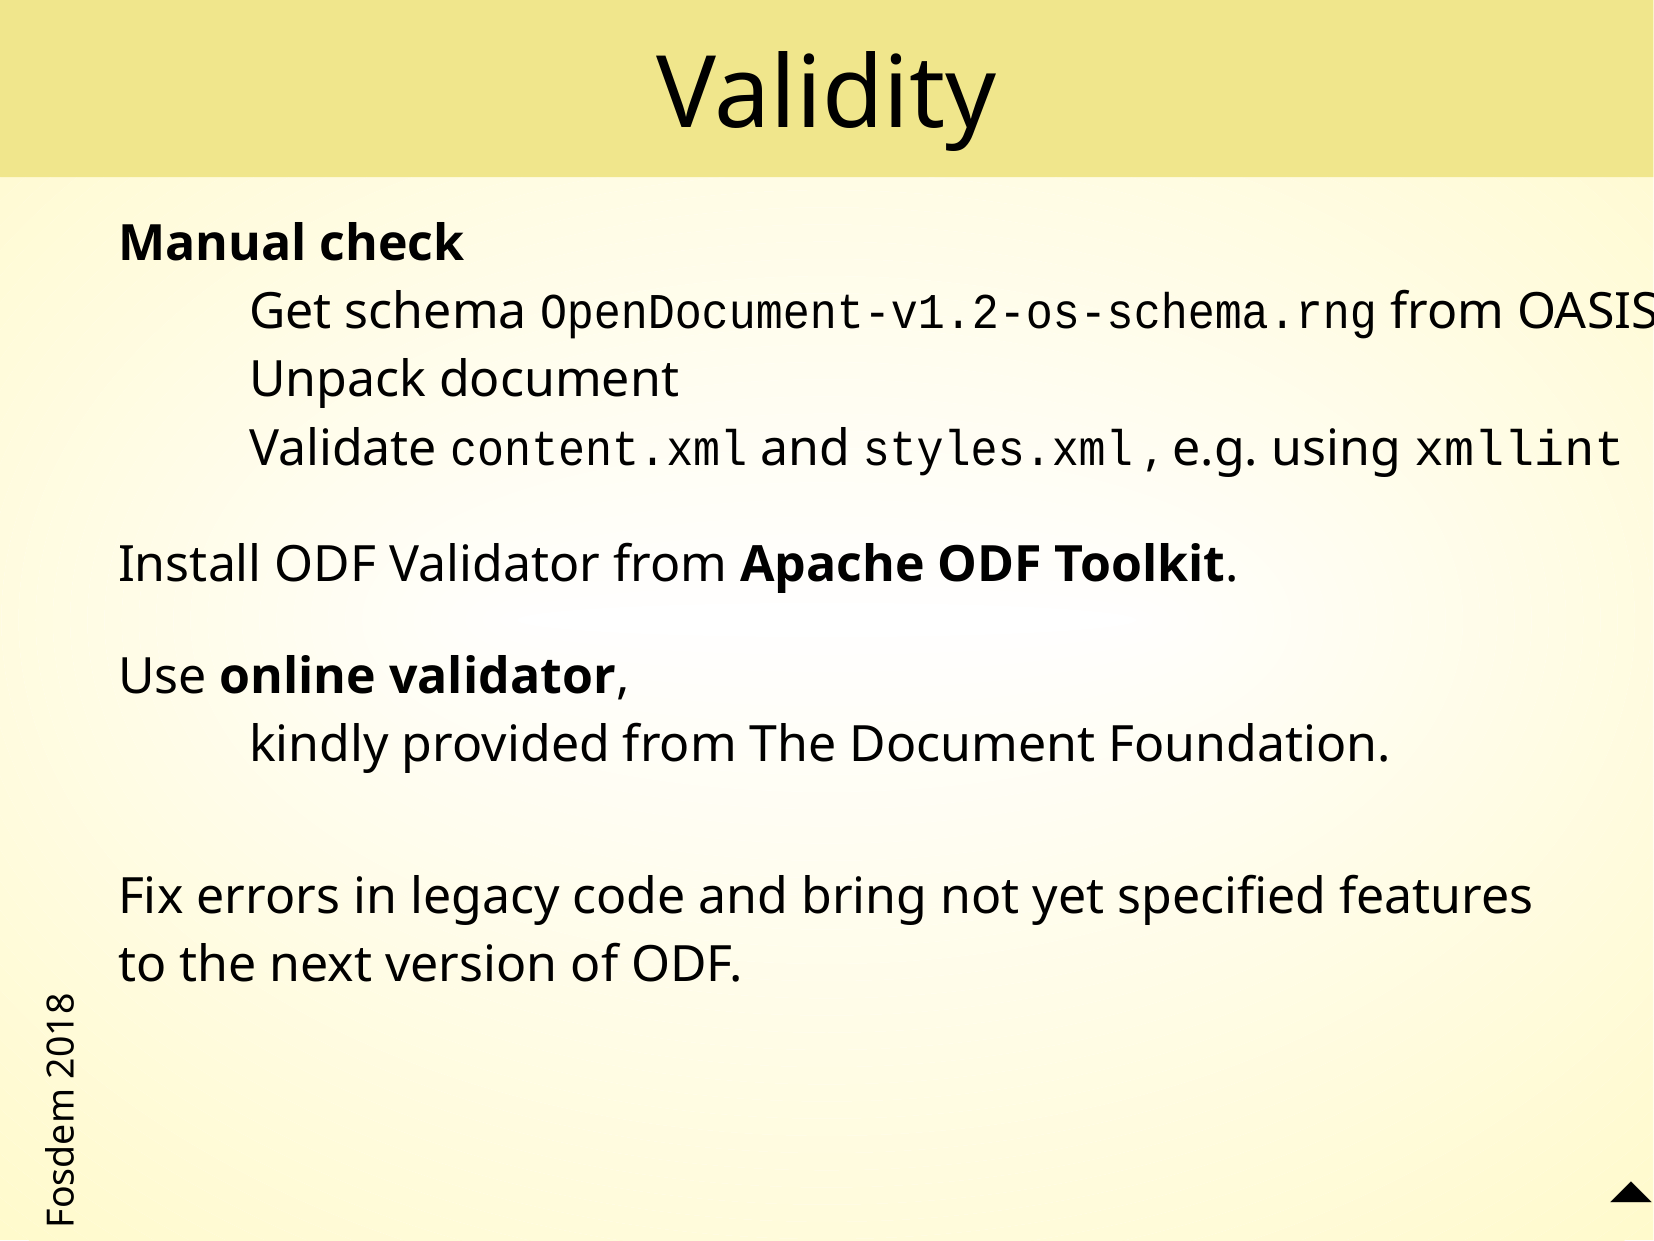

# Validity
Manual check
 Get schema OpenDocument-v1.2-os-schema.rng from OASIS
 Unpack document
 Validate content.xml and styles.xml , e.g. using xmllint
Install ODF Validator from Apache ODF Toolkit.
Use online validator,
 kindly provided from The Document Foundation.
Fix errors in legacy code and bring not yet specified features to the next version of ODF.
Fosdem 2018
⏶